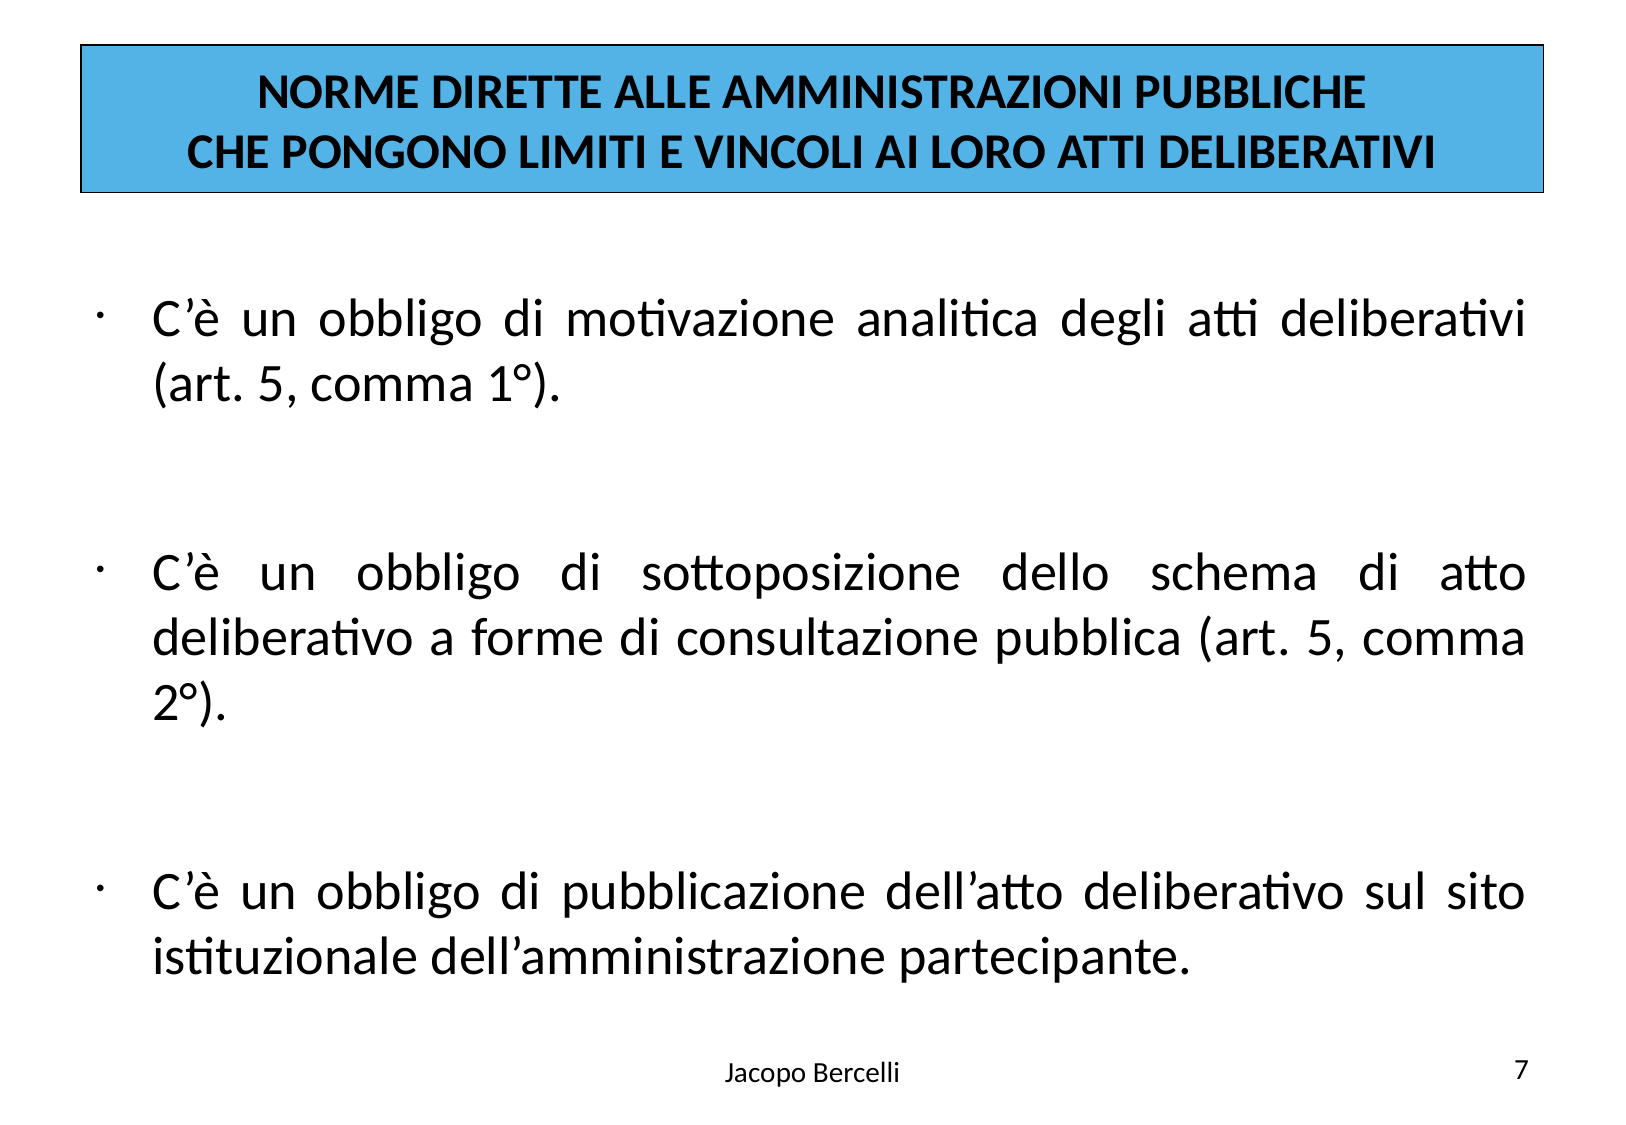

NORME DIRETTE ALLE AMMINISTRAZIONI PUBBLICHE
CHE PONGONO LIMITI E VINCOLI AI LORO ATTI DELIBERATIVI
# C’è un obbligo di motivazione analitica degli atti deliberativi (art. 5, comma 1°).
C’è un obbligo di sottoposizione dello schema di atto deliberativo a forme di consultazione pubblica (art. 5, comma 2°).
C’è un obbligo di pubblicazione dell’atto deliberativo sul sito istituzionale dell’amministrazione partecipante.
Jacopo Bercelli